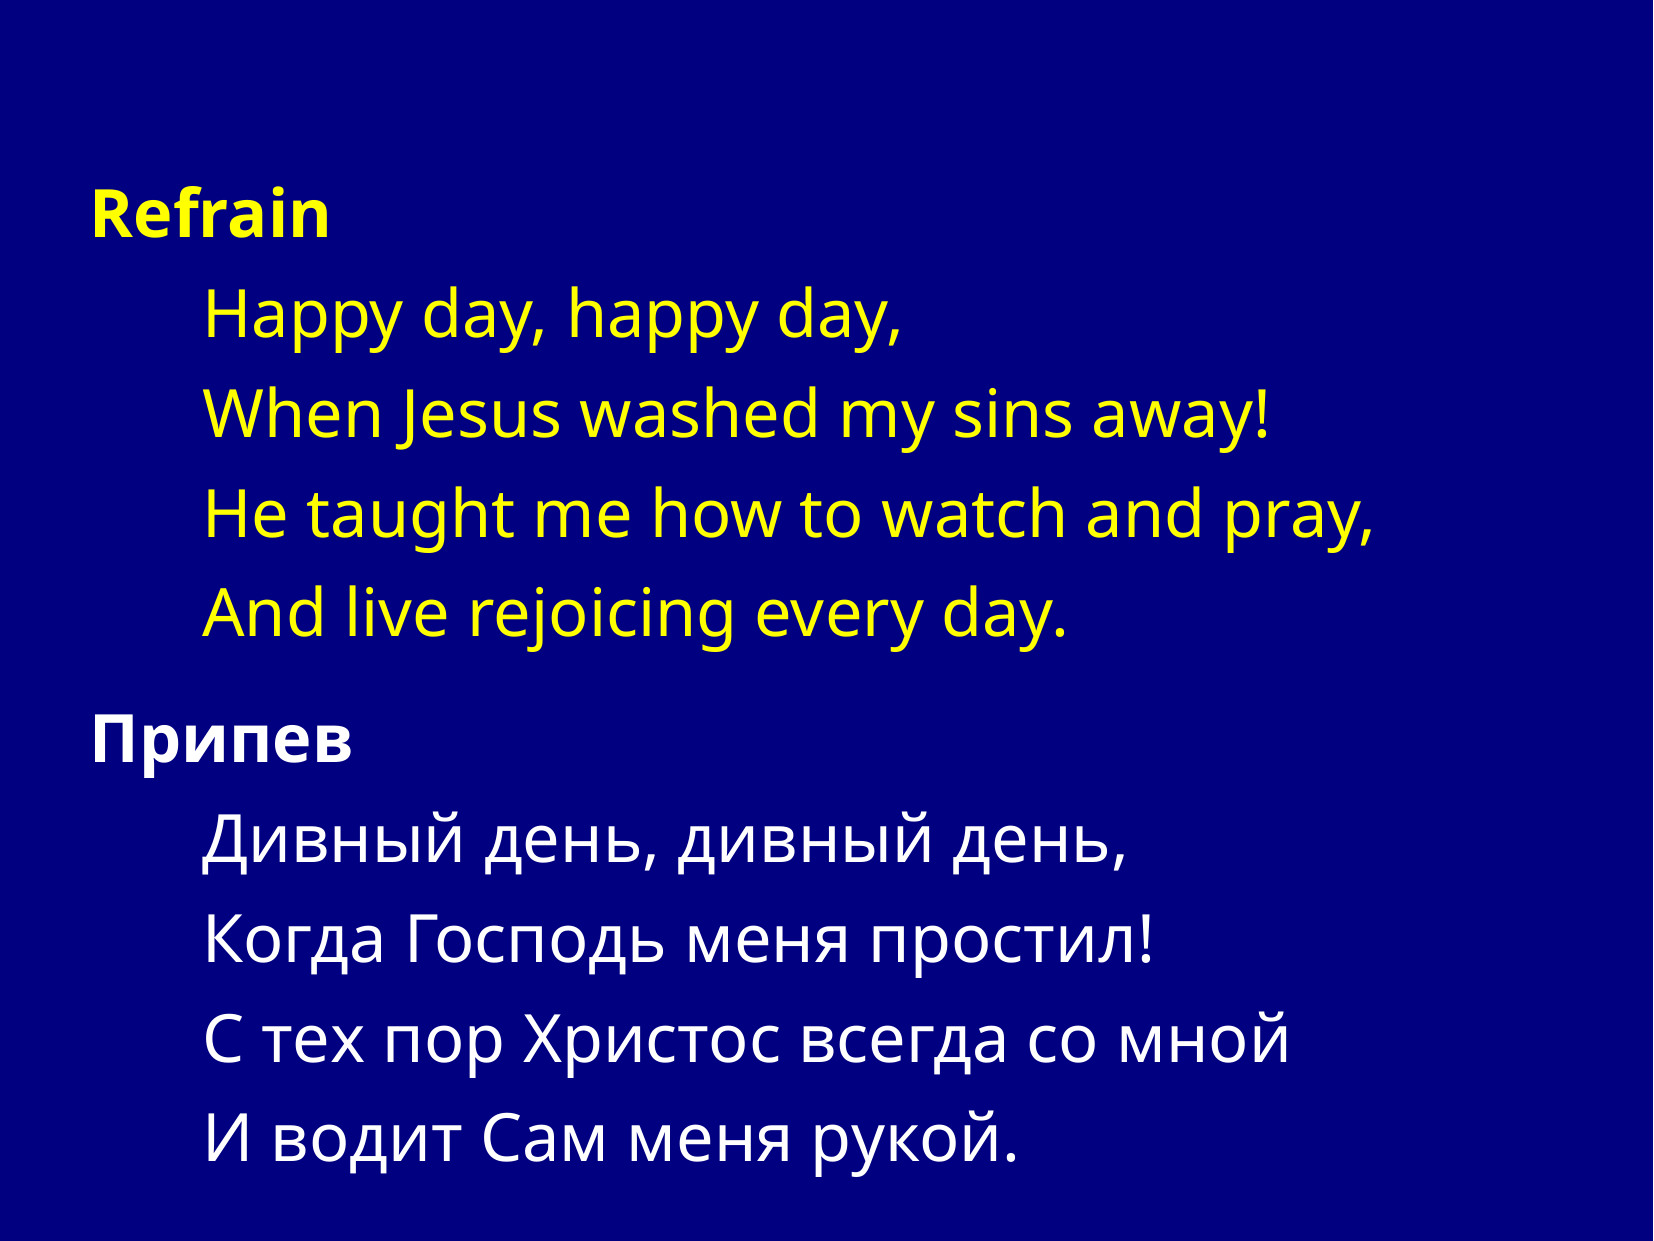

Refrain
	Happy day, happy day,
	When Jesus washed my sins away!
	He taught me how to watch and pray,
	And live rejoicing every day.
Припев
	Дивный день, дивный день,
	Когда Господь меня простил!
	С тех пор Христос всегда со мной
	И водит Сам меня рукой.